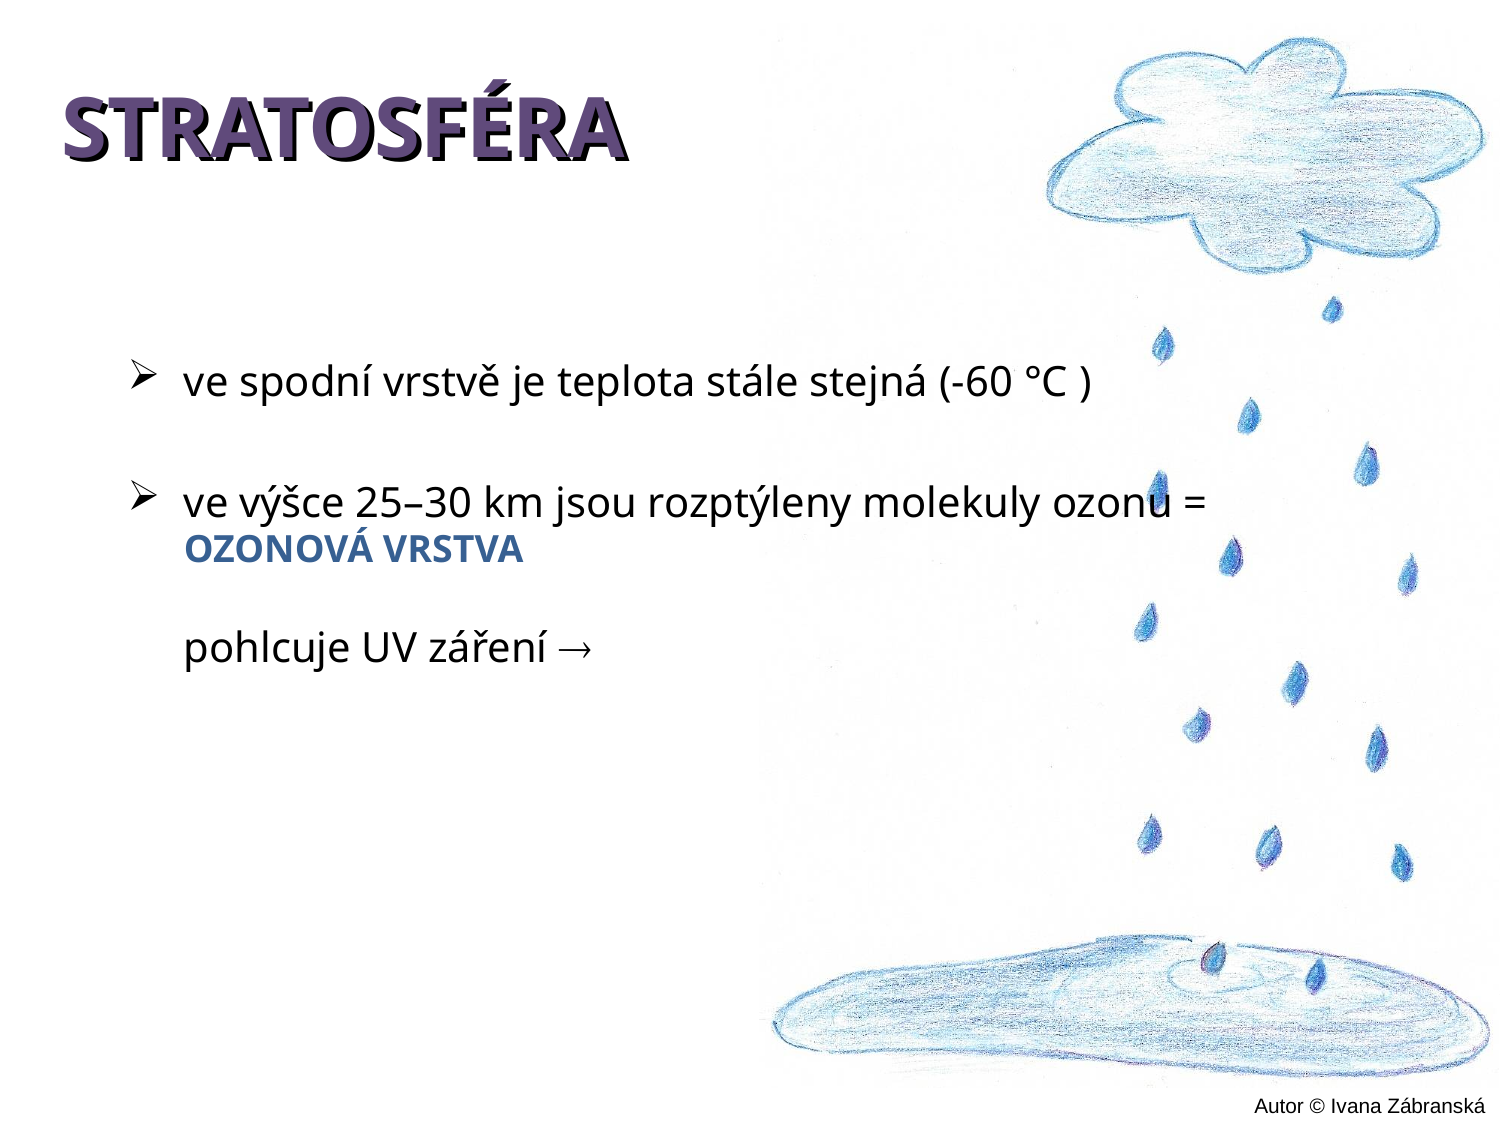

# STRATOSFÉRA
ve spodní vrstvě je teplota stále stejná (-60 °C )
ve výšce 25–30 km jsou rozptýleny molekuly ozonu = OZONOVÁ VRSTVA
pohlcuje UV záření 
Autor © Ivana Zábranská